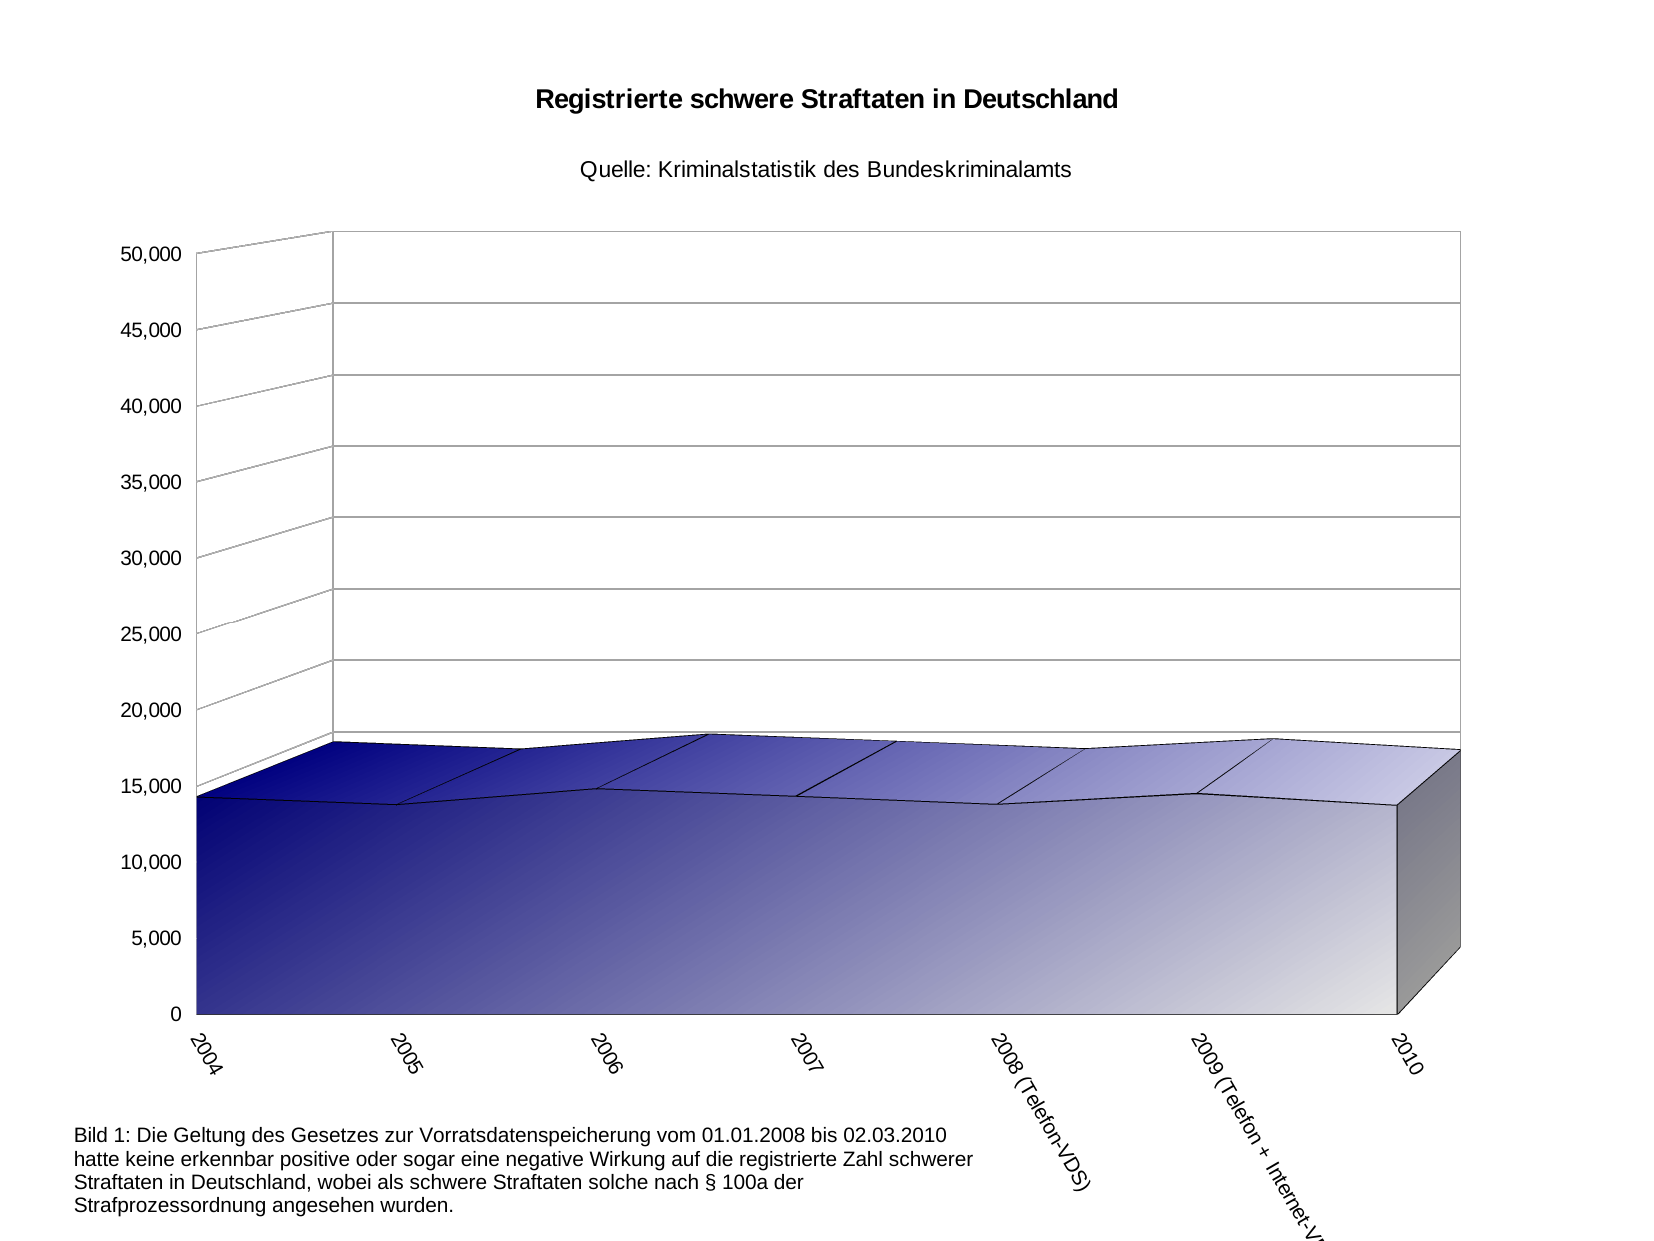

[unsupported chart]
Bild 1: Die Geltung des Gesetzes zur Vorratsdatenspeicherung vom 01.01.2008 bis 02.03.2010 hatte keine erkennbar positive oder sogar eine negative Wirkung auf die registrierte Zahl schwerer Straftaten in Deutschland, wobei als schwere Straftaten solche nach § 100a der Strafprozessordnung angesehen wurden.